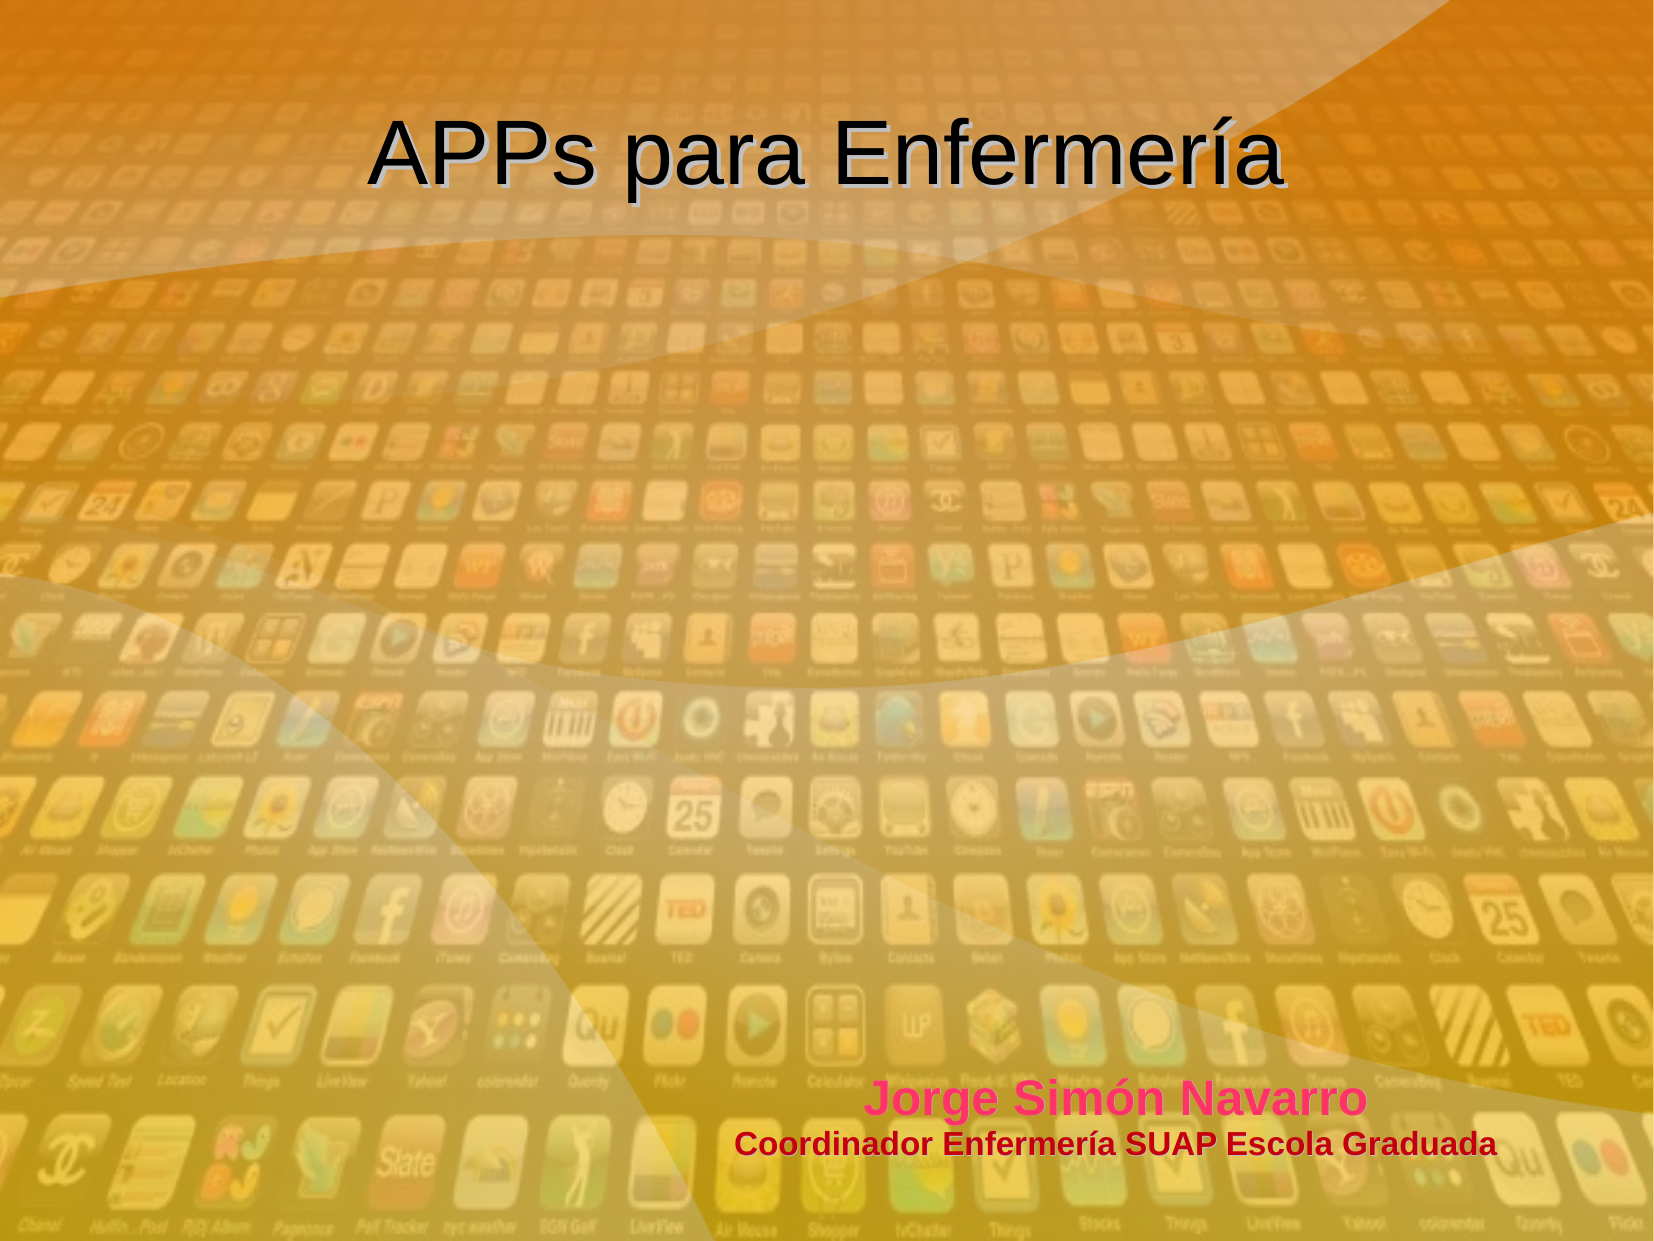

# APPs para Enfermería
Jorge Simón Navarro
Coordinador Enfermería SUAP Escola Graduada